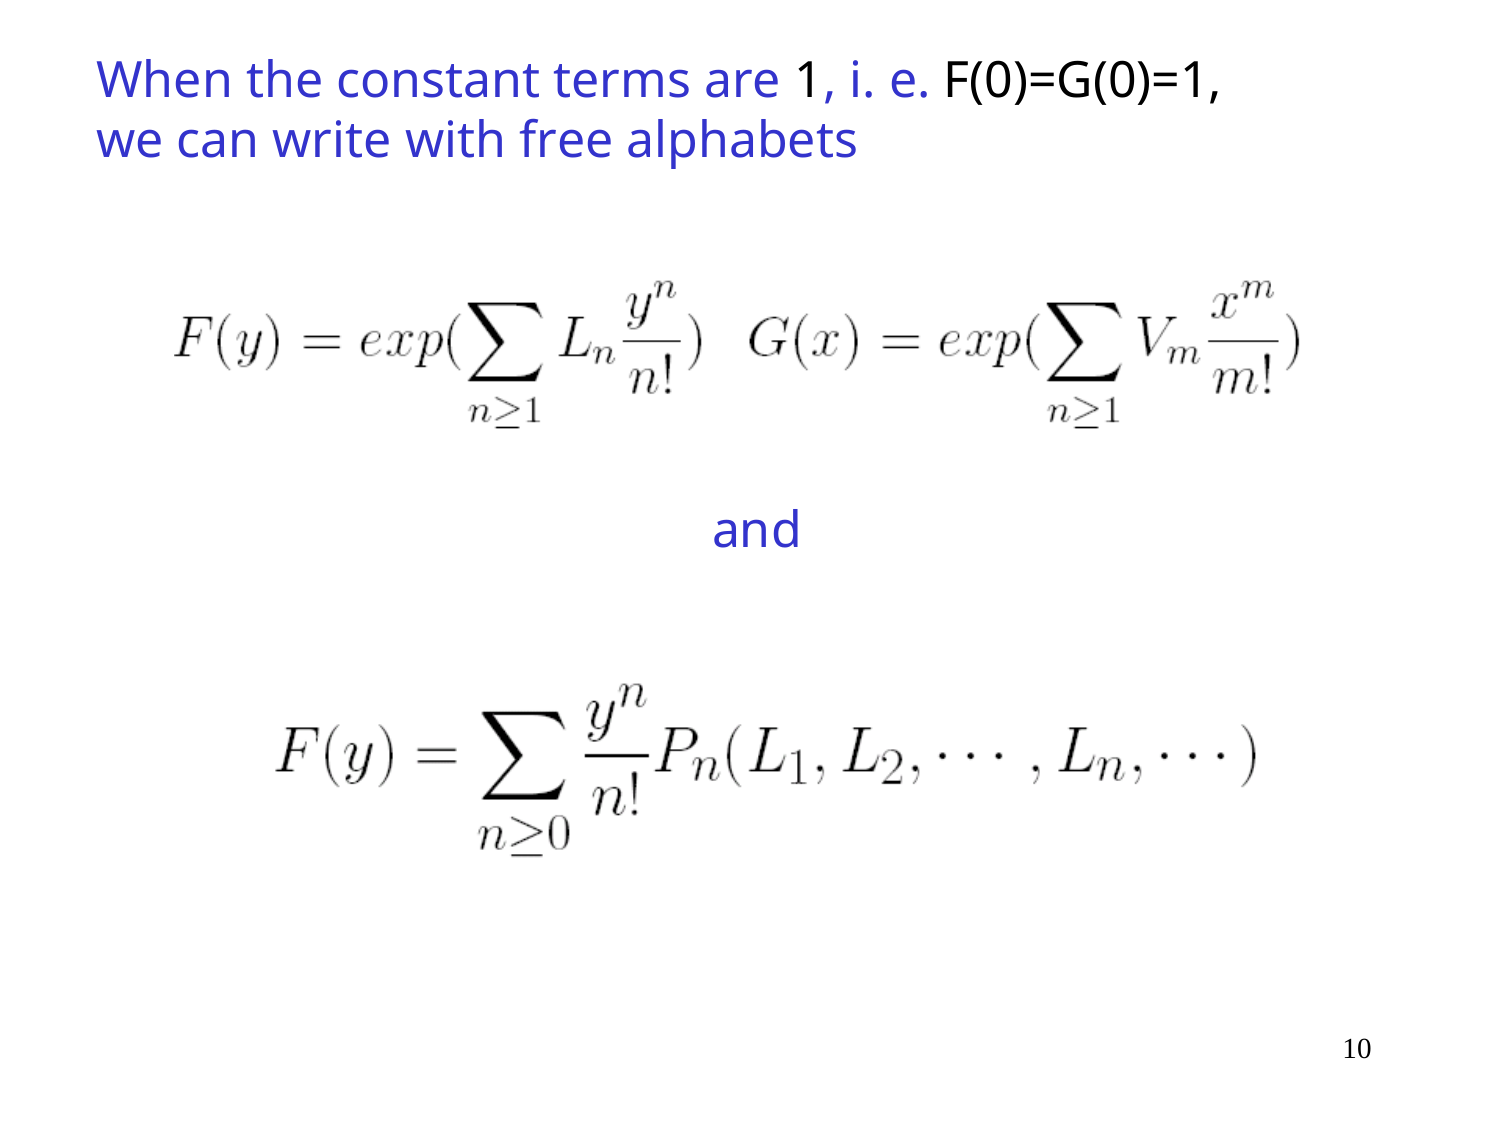

When the constant terms are 1, i. e. F(0)=G(0)=1,
we can write with free alphabets
and
10